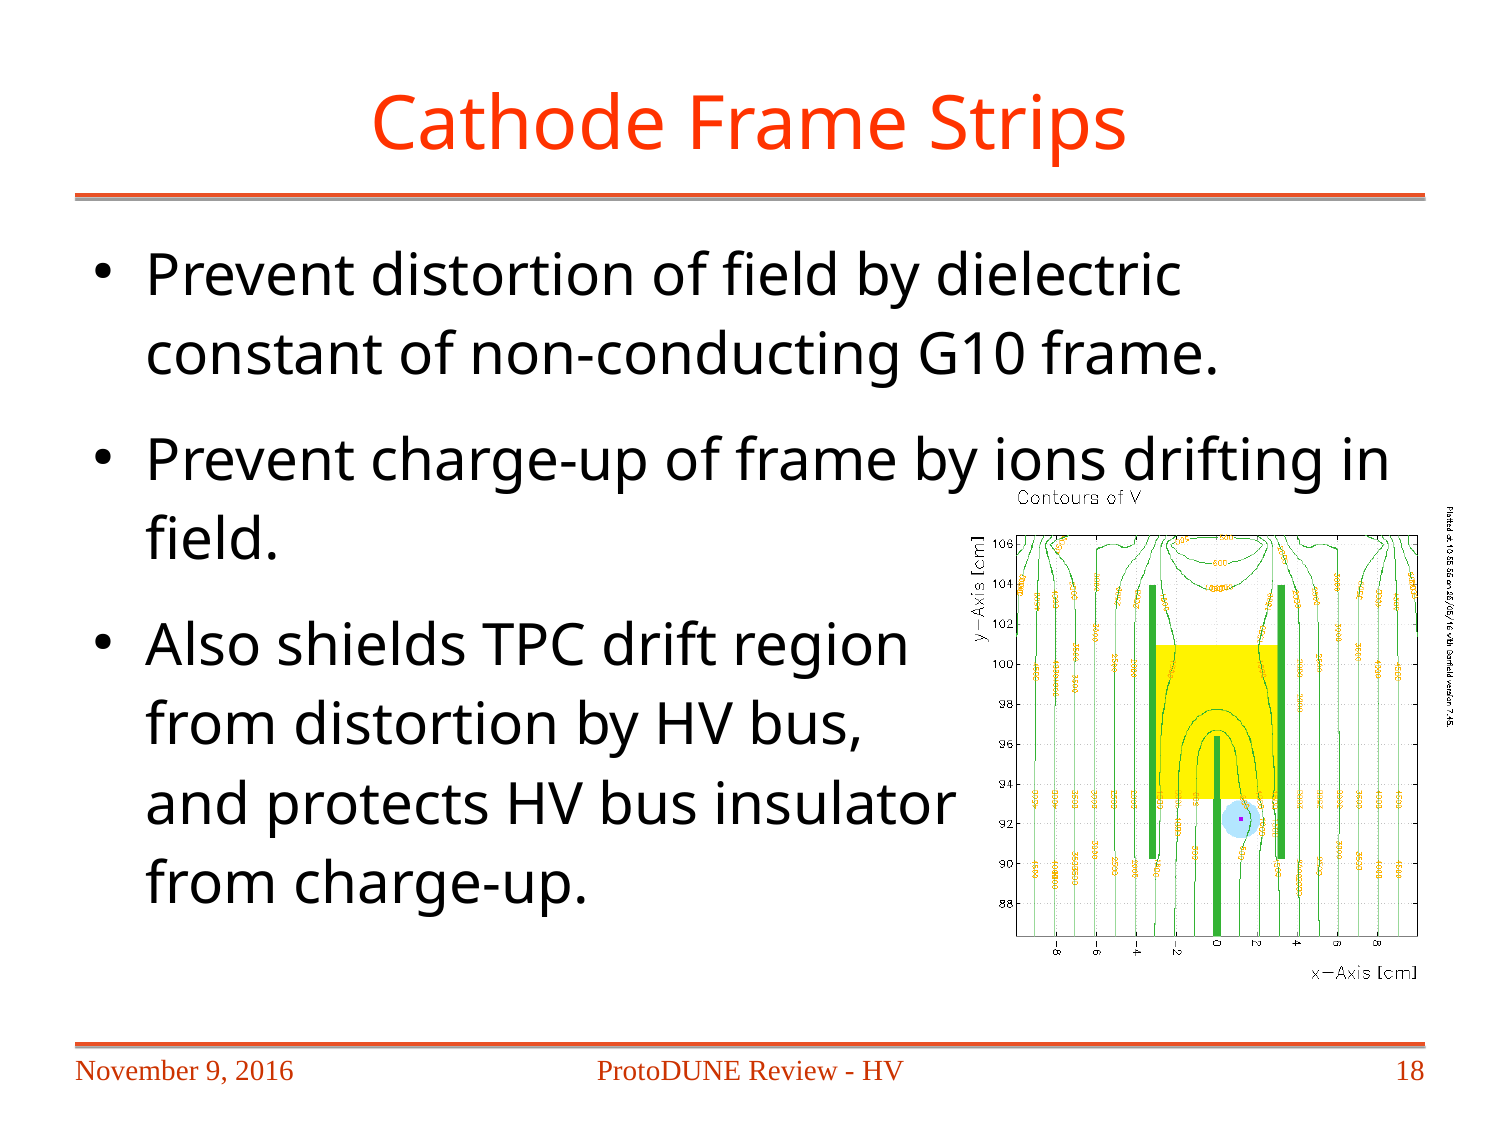

# Cathode Frame Strips
Prevent distortion of field by dielectric constant of non-conducting G10 frame.
Prevent charge-up of frame by ions drifting in field.
Also shields TPC drift region from distortion by HV bus, and protects HV bus insulator from charge-up.
November 9, 2016
ProtoDUNE Review - HV
18